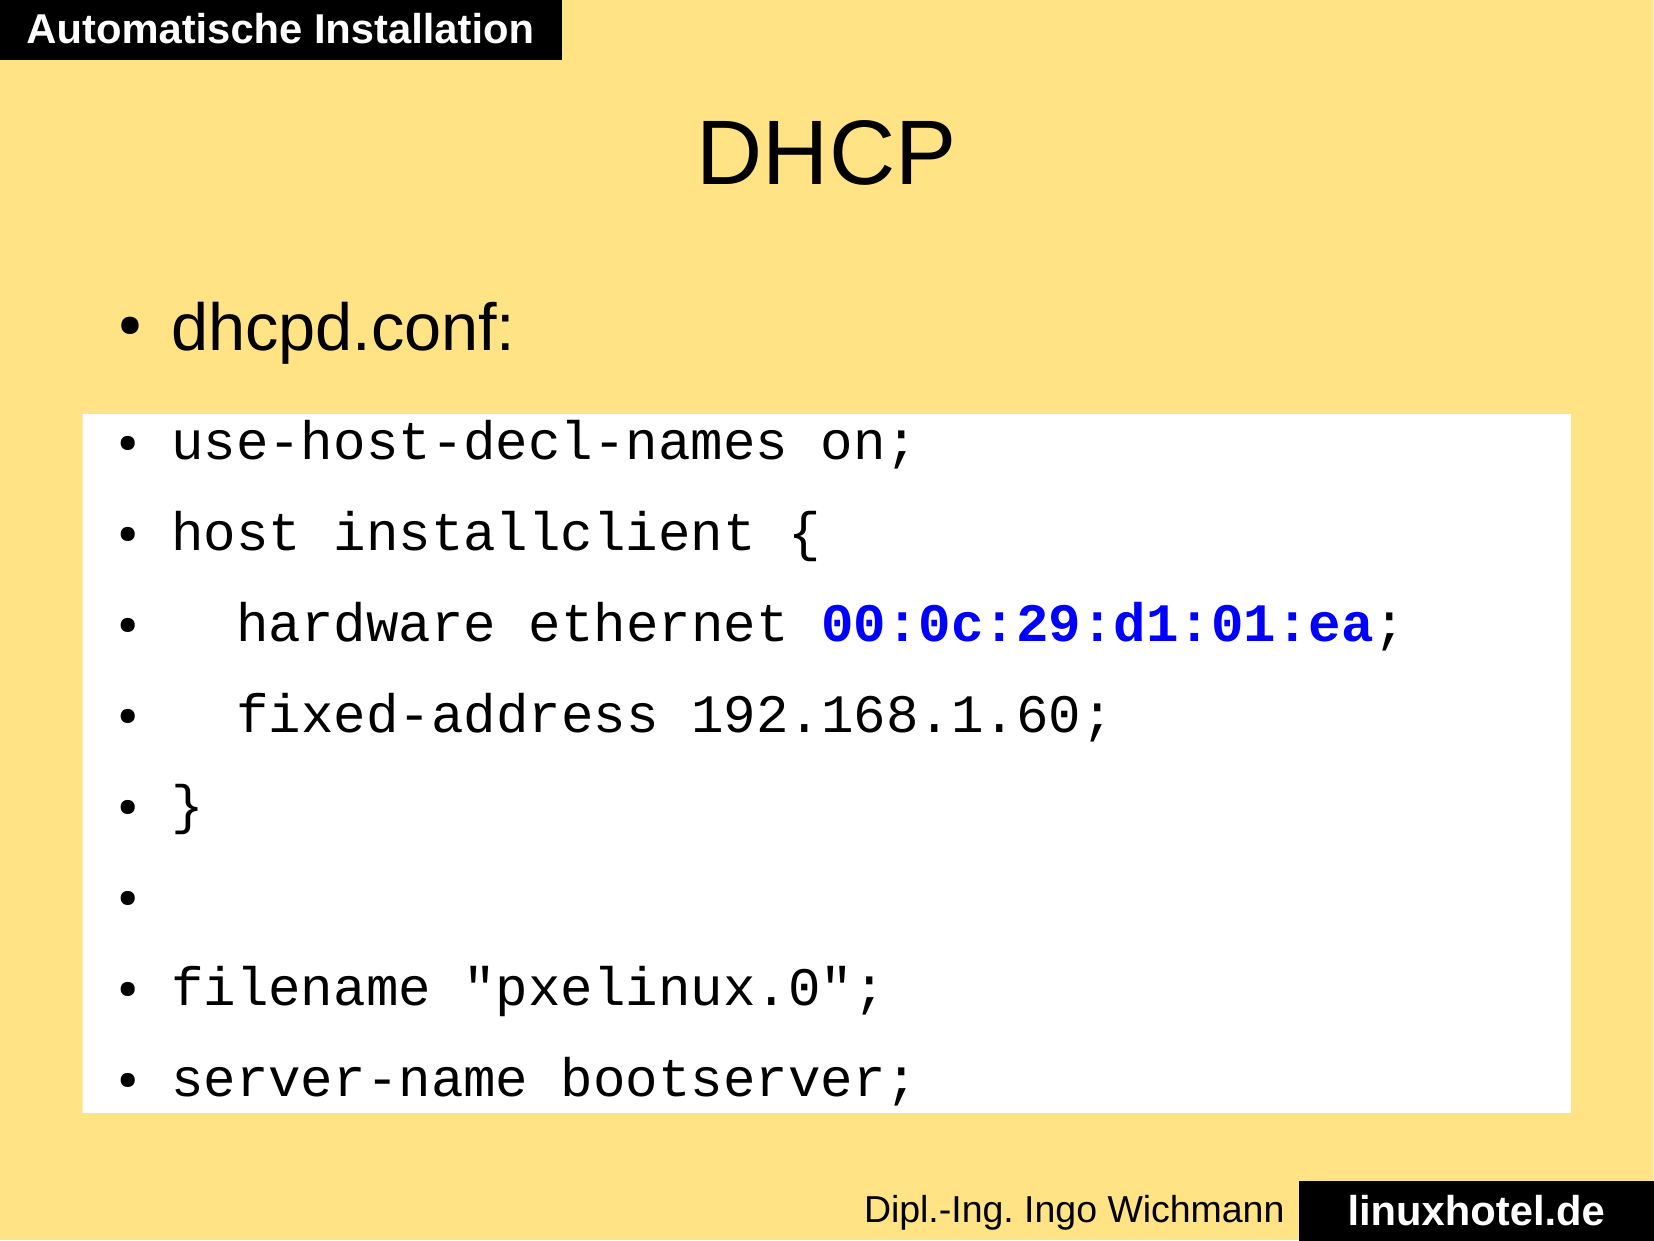

Automatische Installation
# DHCP
dhcpd.conf:
use-host-decl-names on;
host installclient {
 hardware ethernet 00:0c:29:d1:01:ea;
 fixed-address 192.168.1.60;
}
filename "pxelinux.0";
server-name bootserver;
Dipl.-Ing. Ingo Wichmann
linuxhotel.de